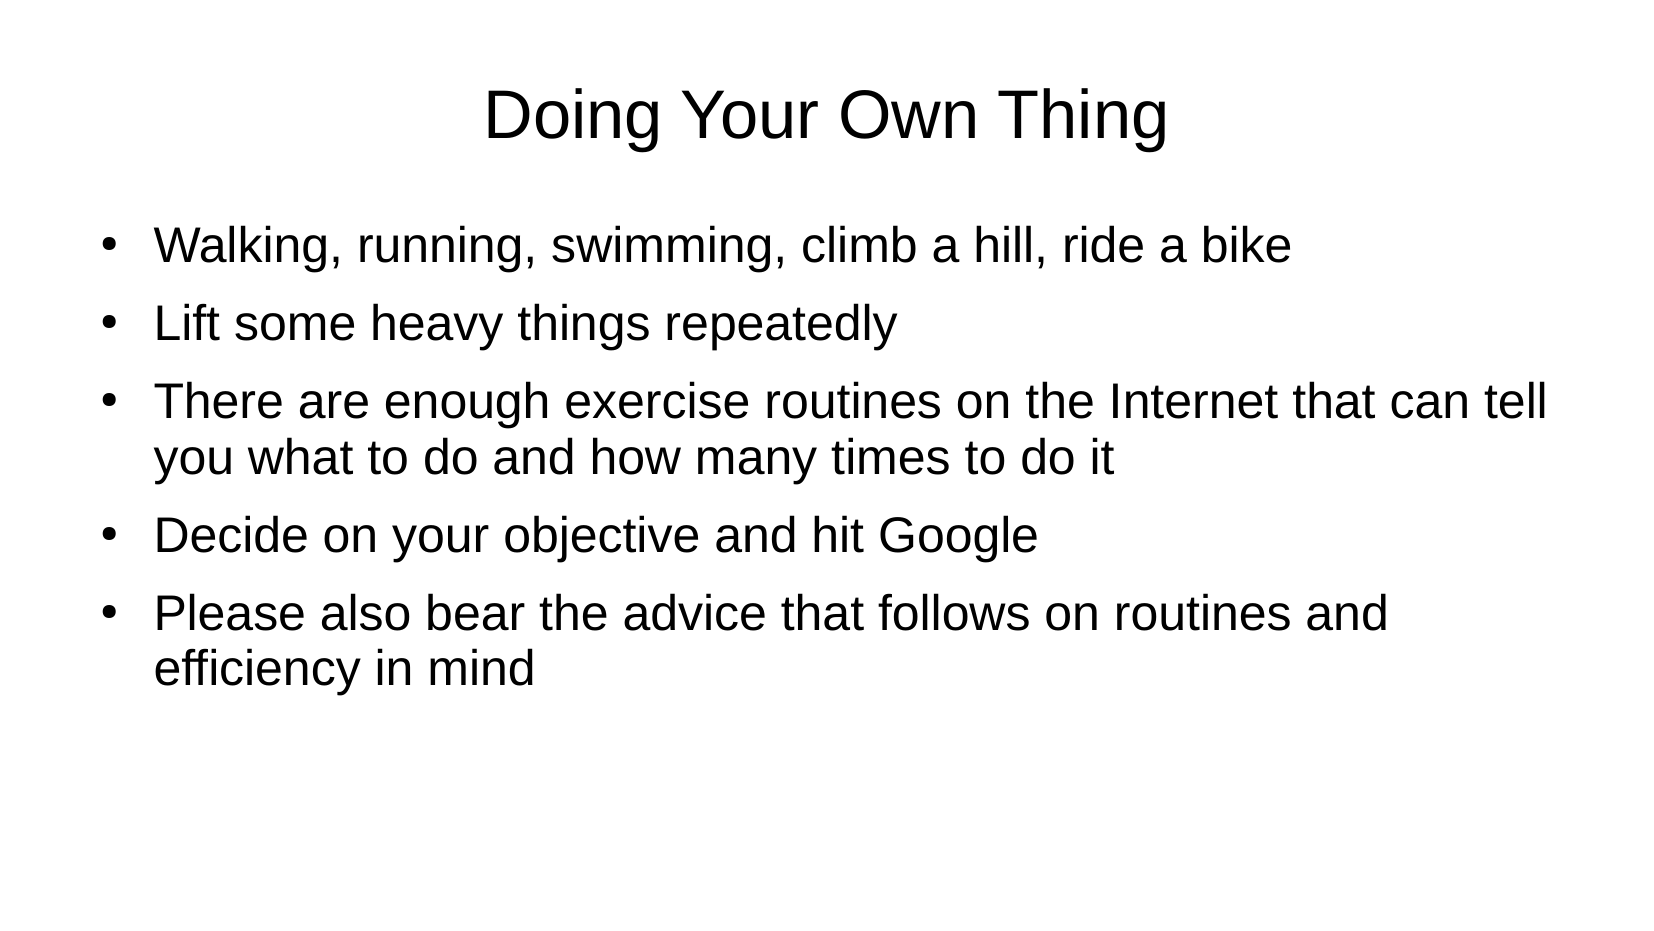

# Doing Your Own Thing
Walking, running, swimming, climb a hill, ride a bike
Lift some heavy things repeatedly
There are enough exercise routines on the Internet that can tell you what to do and how many times to do it
Decide on your objective and hit Google
Please also bear the advice that follows on routines and efficiency in mind